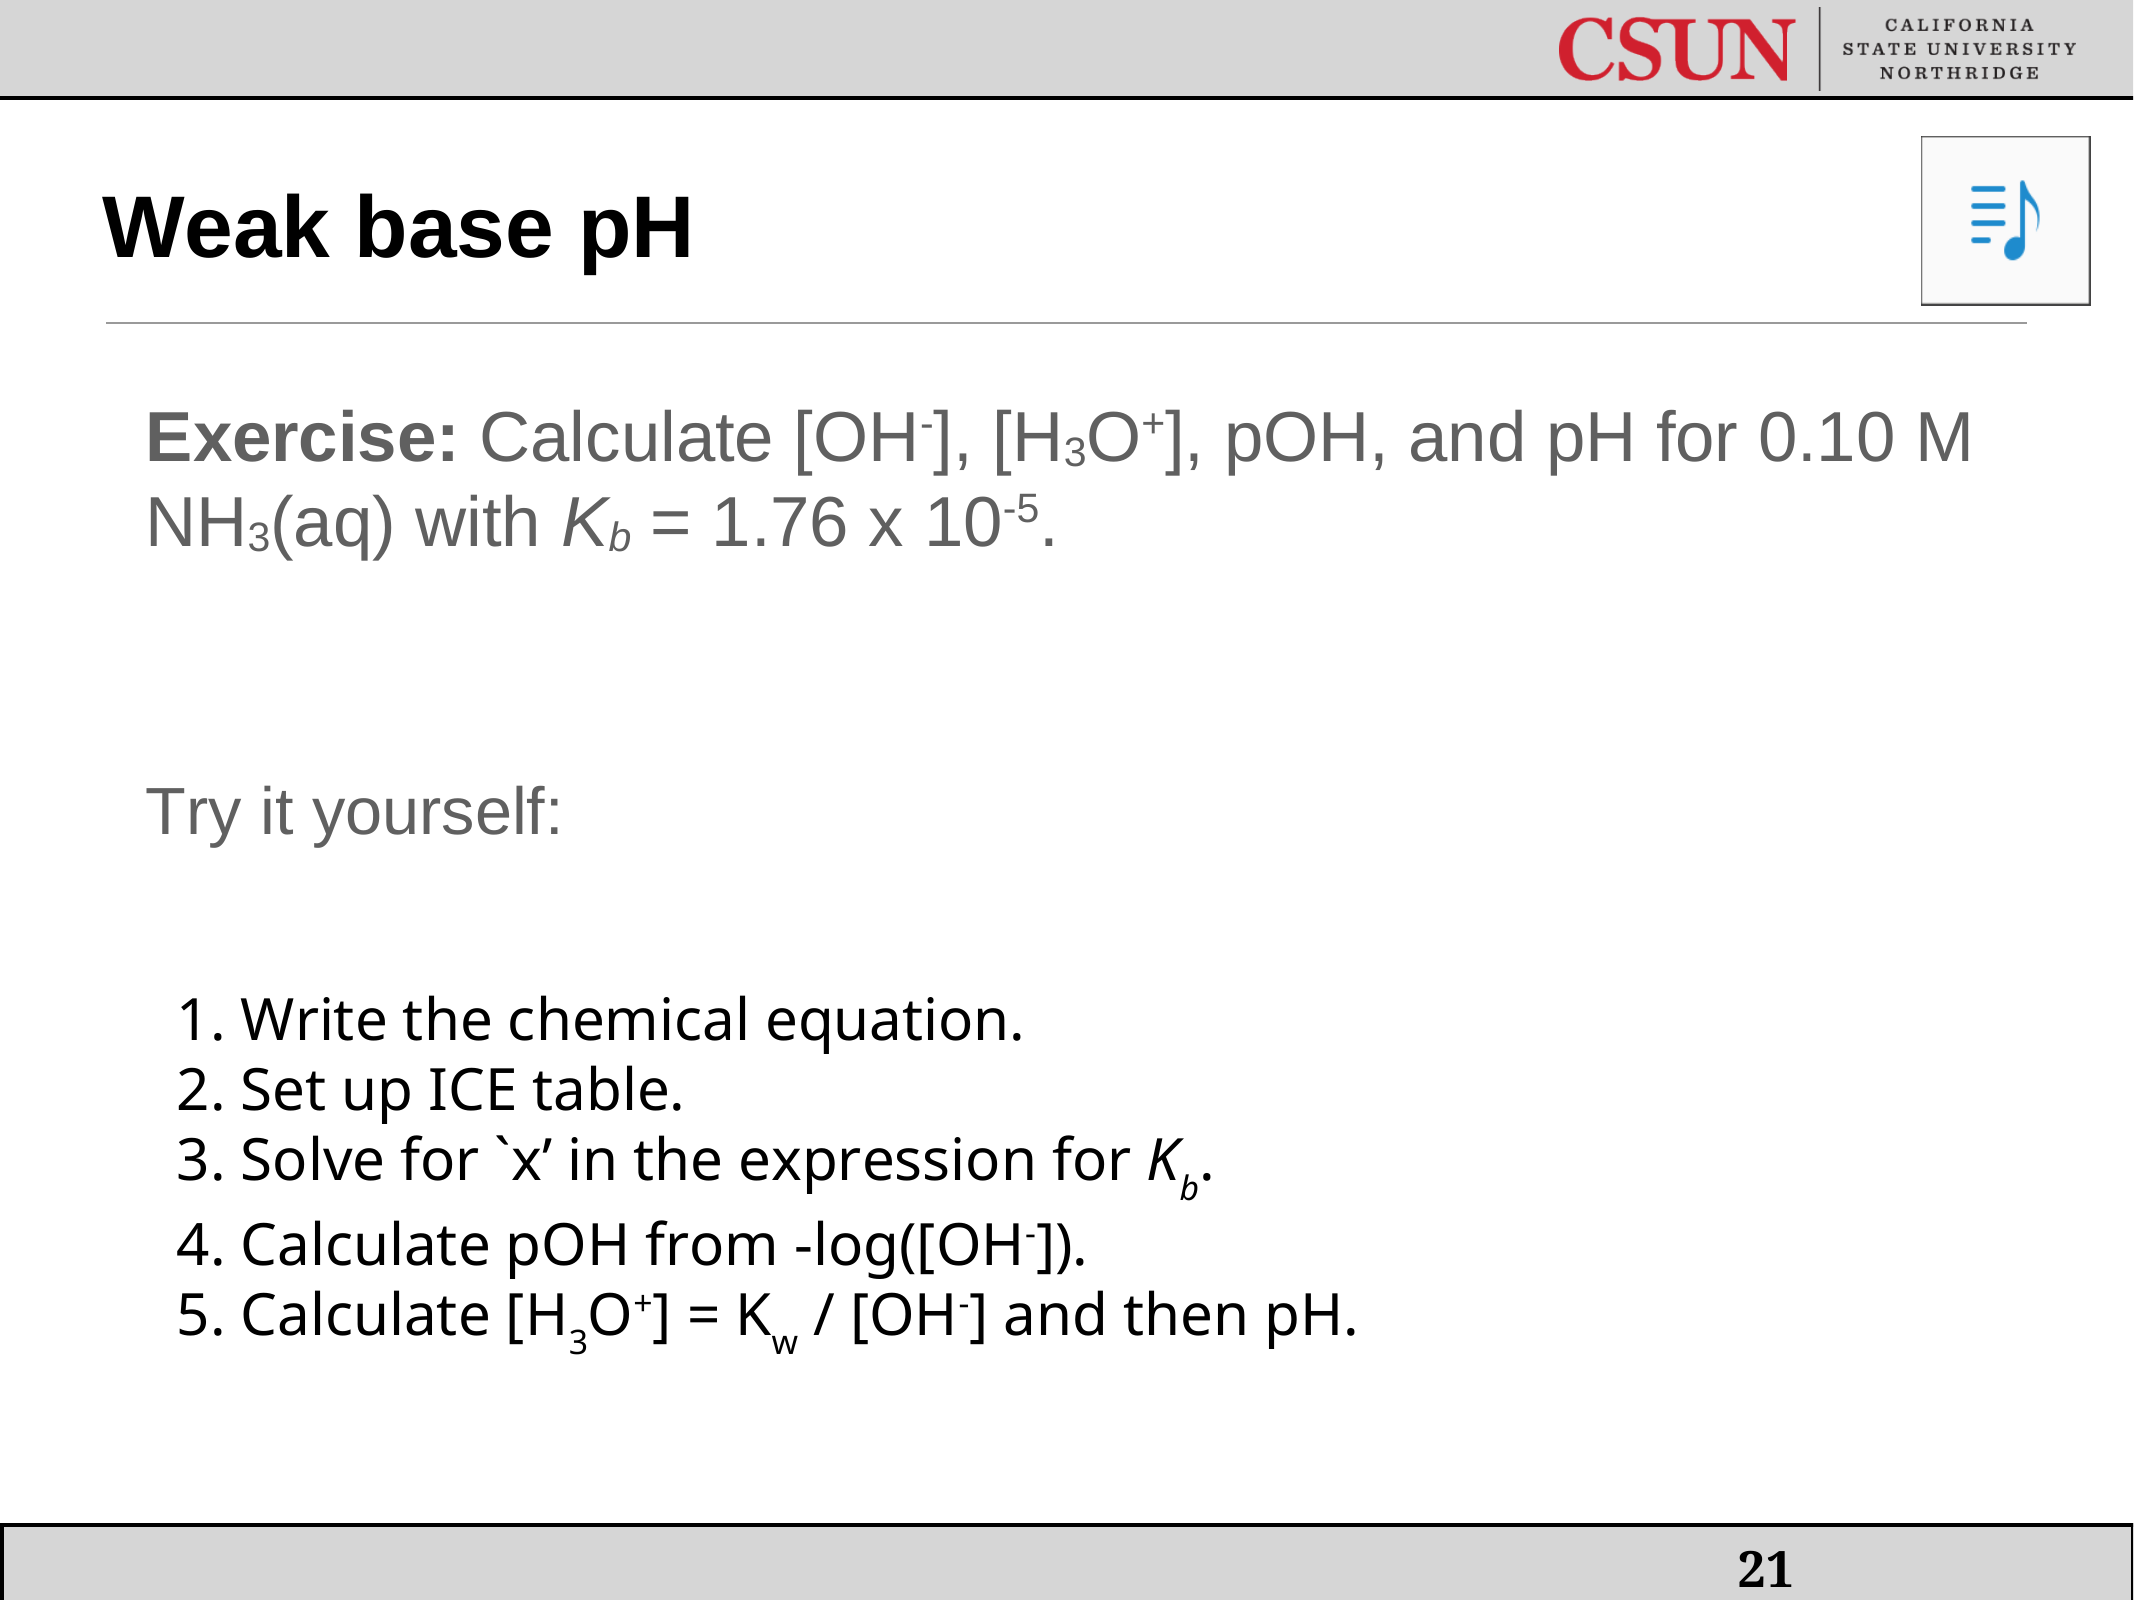

# Weak base pH
Exercise: Calculate [OH-], [H3O+], pOH, and pH for 0.10 M NH3(aq) with Kb = 1.76 x 10-5.
Try it yourself:
1. Write the chemical equation.
2. Set up ICE table.
3. Solve for `x’ in the expression for Kb.
4. Calculate pOH from -log([OH-]).
5. Calculate [H3O+] = Kw / [OH-] and then pH.
21